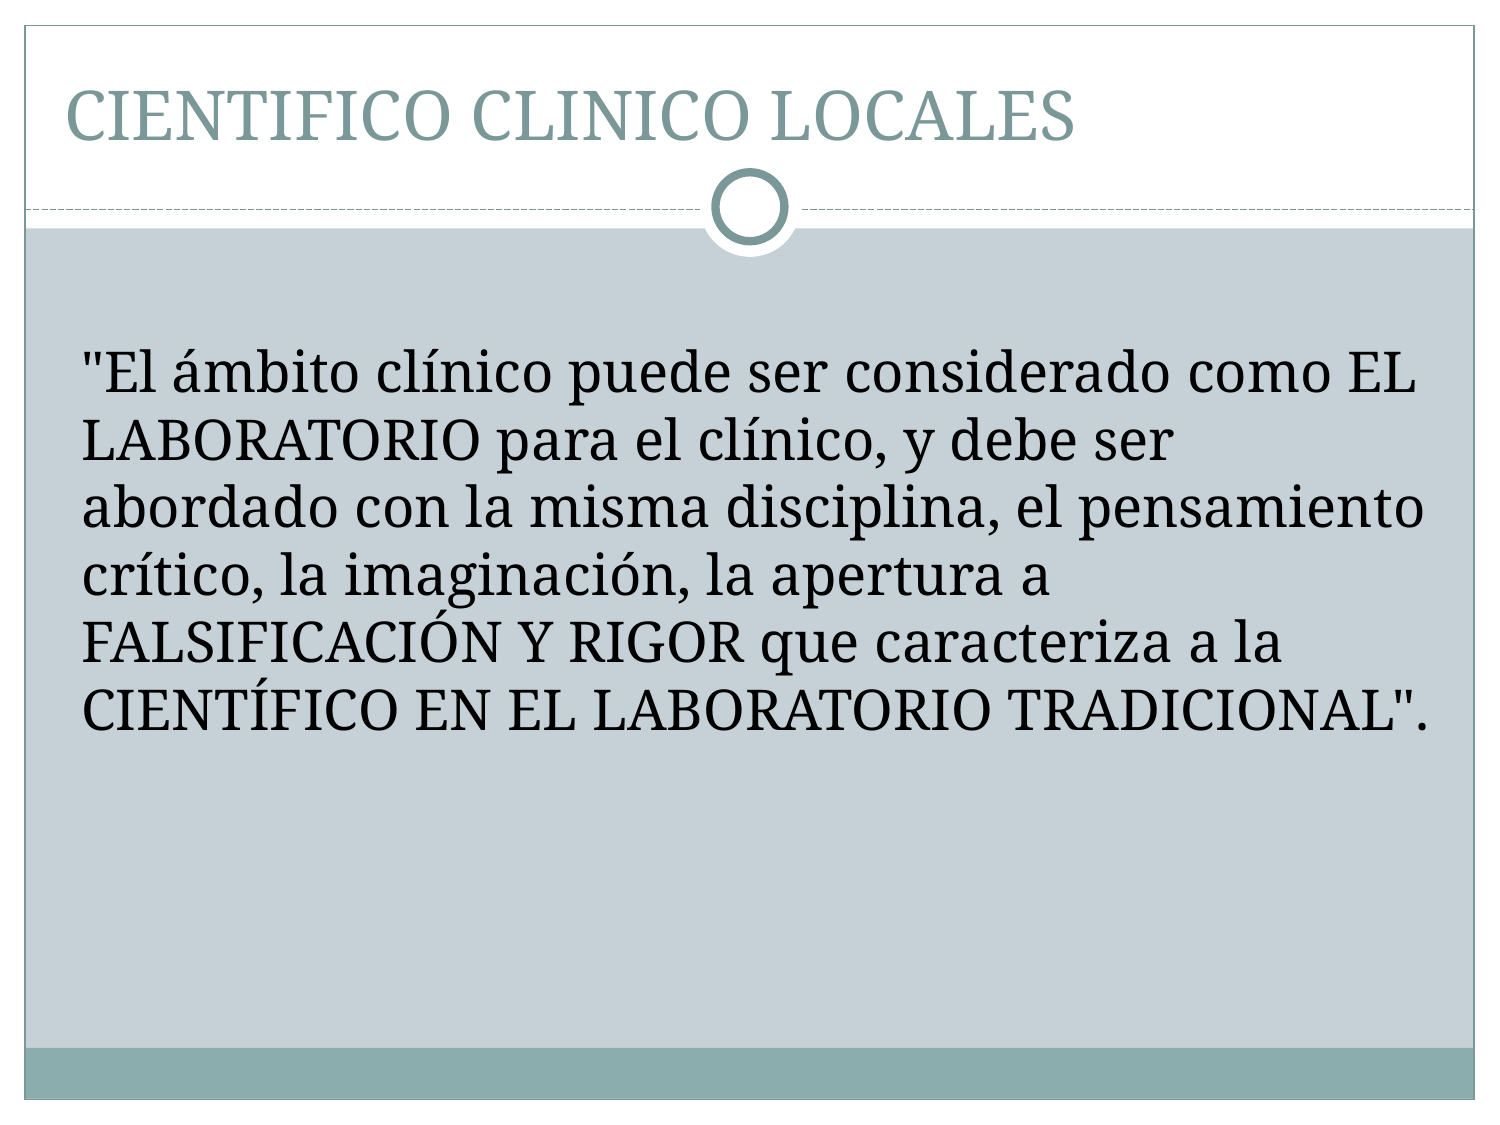

# CIENTIFICO CLINICO LOCALES
"El ámbito clínico puede ser considerado como EL LABORATORIO para el clínico, y debe ser abordado con la misma disciplina, el pensamiento crítico, la imaginación, la apertura a FALSIFICACIÓN Y RIGOR que caracteriza a la CIENTÍFICO EN EL LABORATORIO TRADICIONAL".